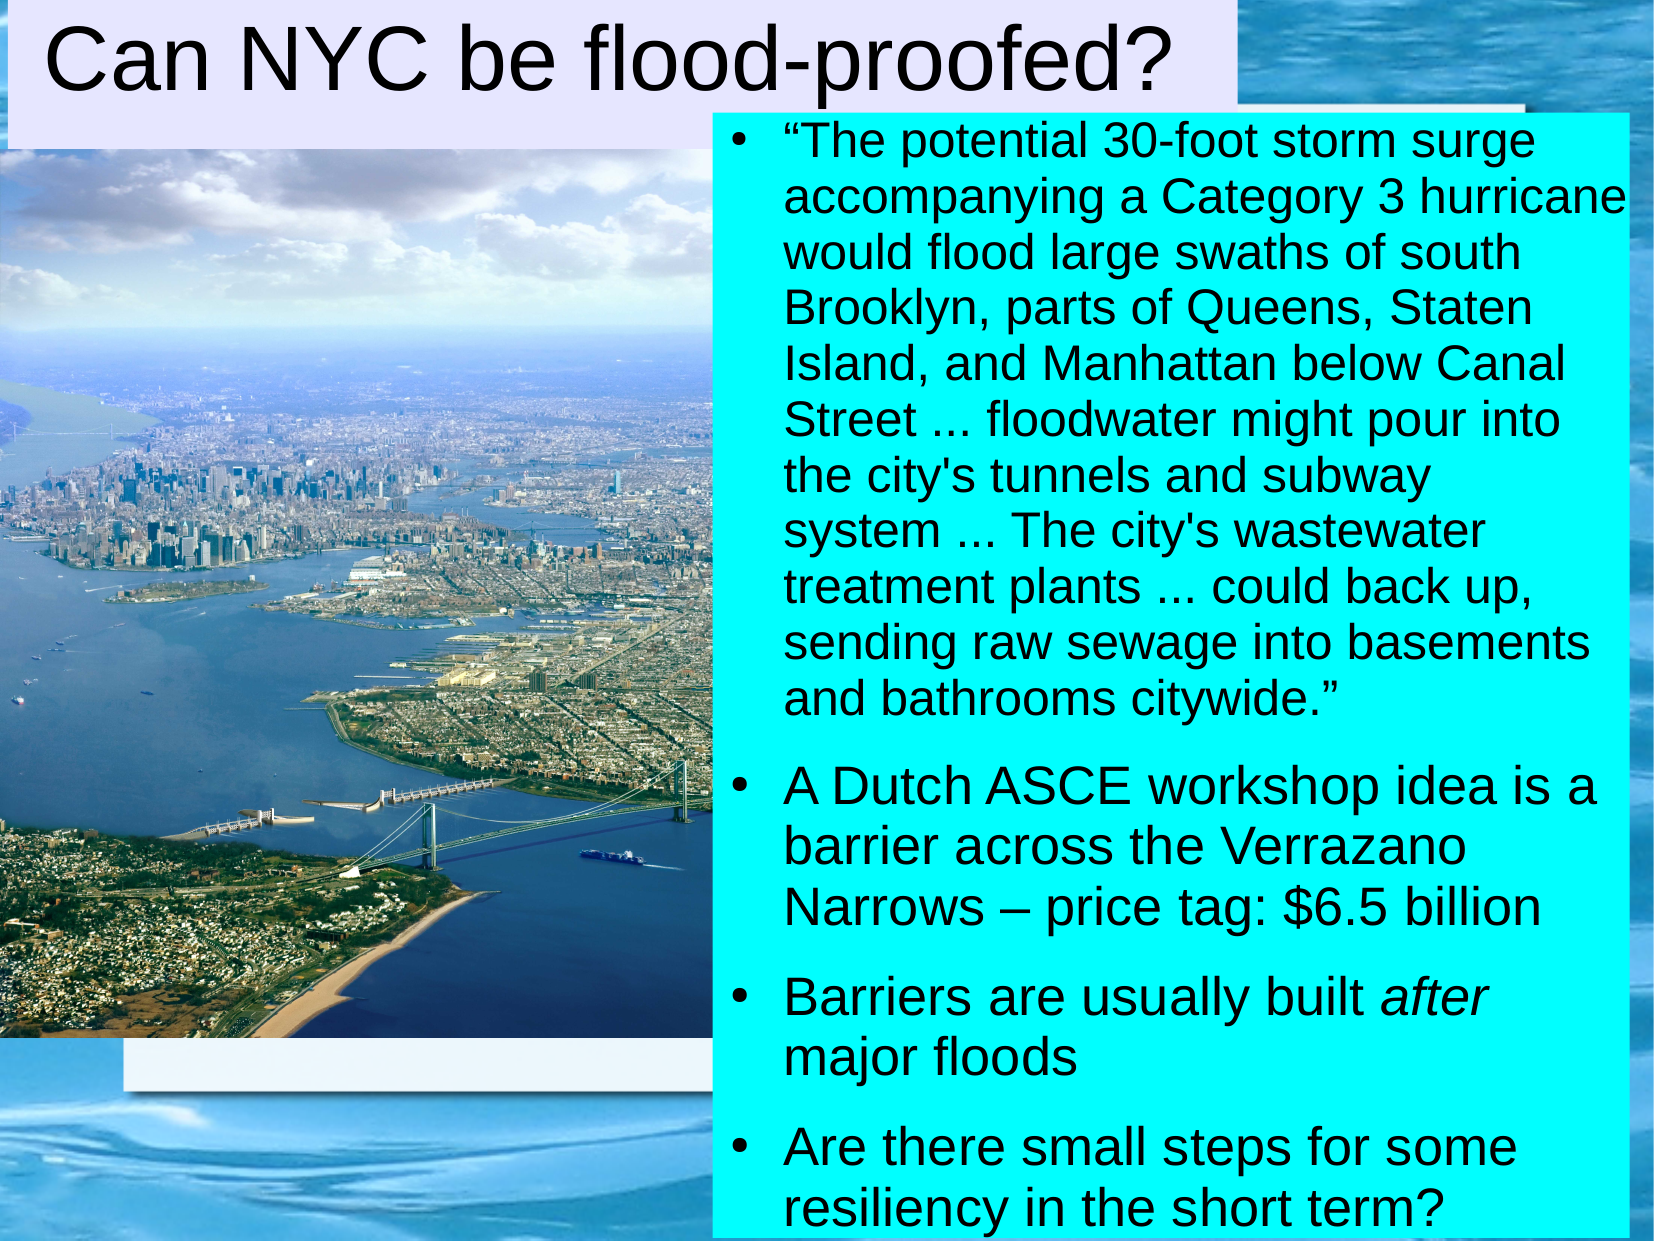

# Can NYC be flood-proofed?
“The potential 30-foot storm surge accompanying a Category 3 hurricane would flood large swaths of south Brooklyn, parts of Queens, Staten Island, and Manhattan below Canal Street ... floodwater might pour into the city's tunnels and subway system ... The city's wastewater treatment plants ... could back up, sending raw sewage into basements and bathrooms citywide.”
A Dutch ASCE workshop idea is a barrier across the Verrazano Narrows – price tag: $6.5 billion
Barriers are usually built after major floods
Are there small steps for some resiliency in the short term?